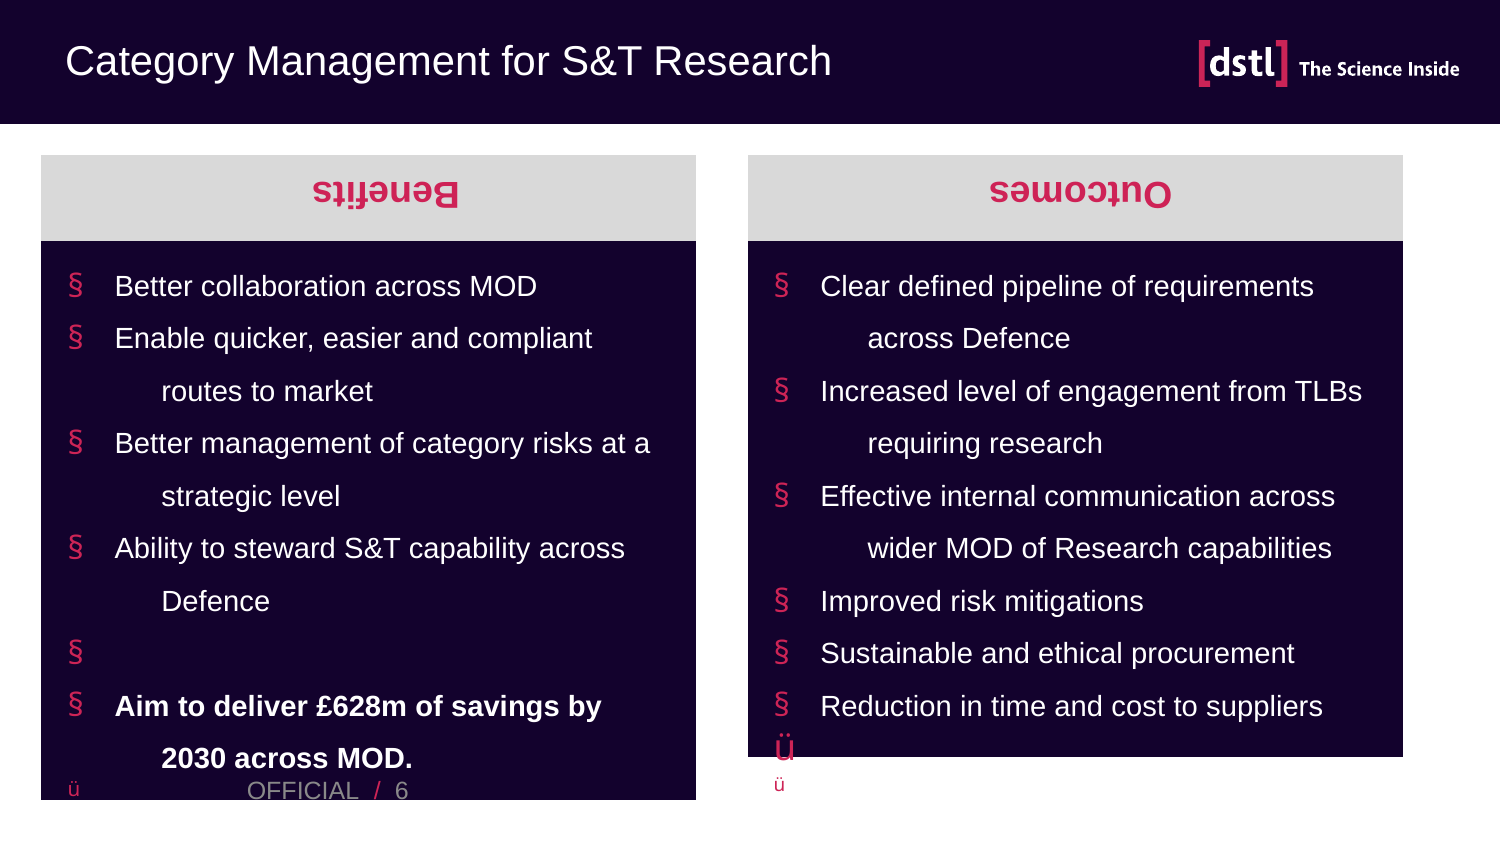

# Category Management for S&T Research
Benefits
Outcomes
Better collaboration across MOD
Enable quicker, easier and compliant routes to market
Better management of category risks at a strategic level
Ability to steward S&T capability across Defence
Aim to deliver £628m of savings by 2030 across MOD.
Clear defined pipeline of requirements across Defence
Increased level of engagement from TLBs requiring research
Effective internal communication across wider MOD of Research capabilities
Improved risk mitigations
Sustainable and ethical procurement
Reduction in time and cost to suppliers
OFFICIAL /